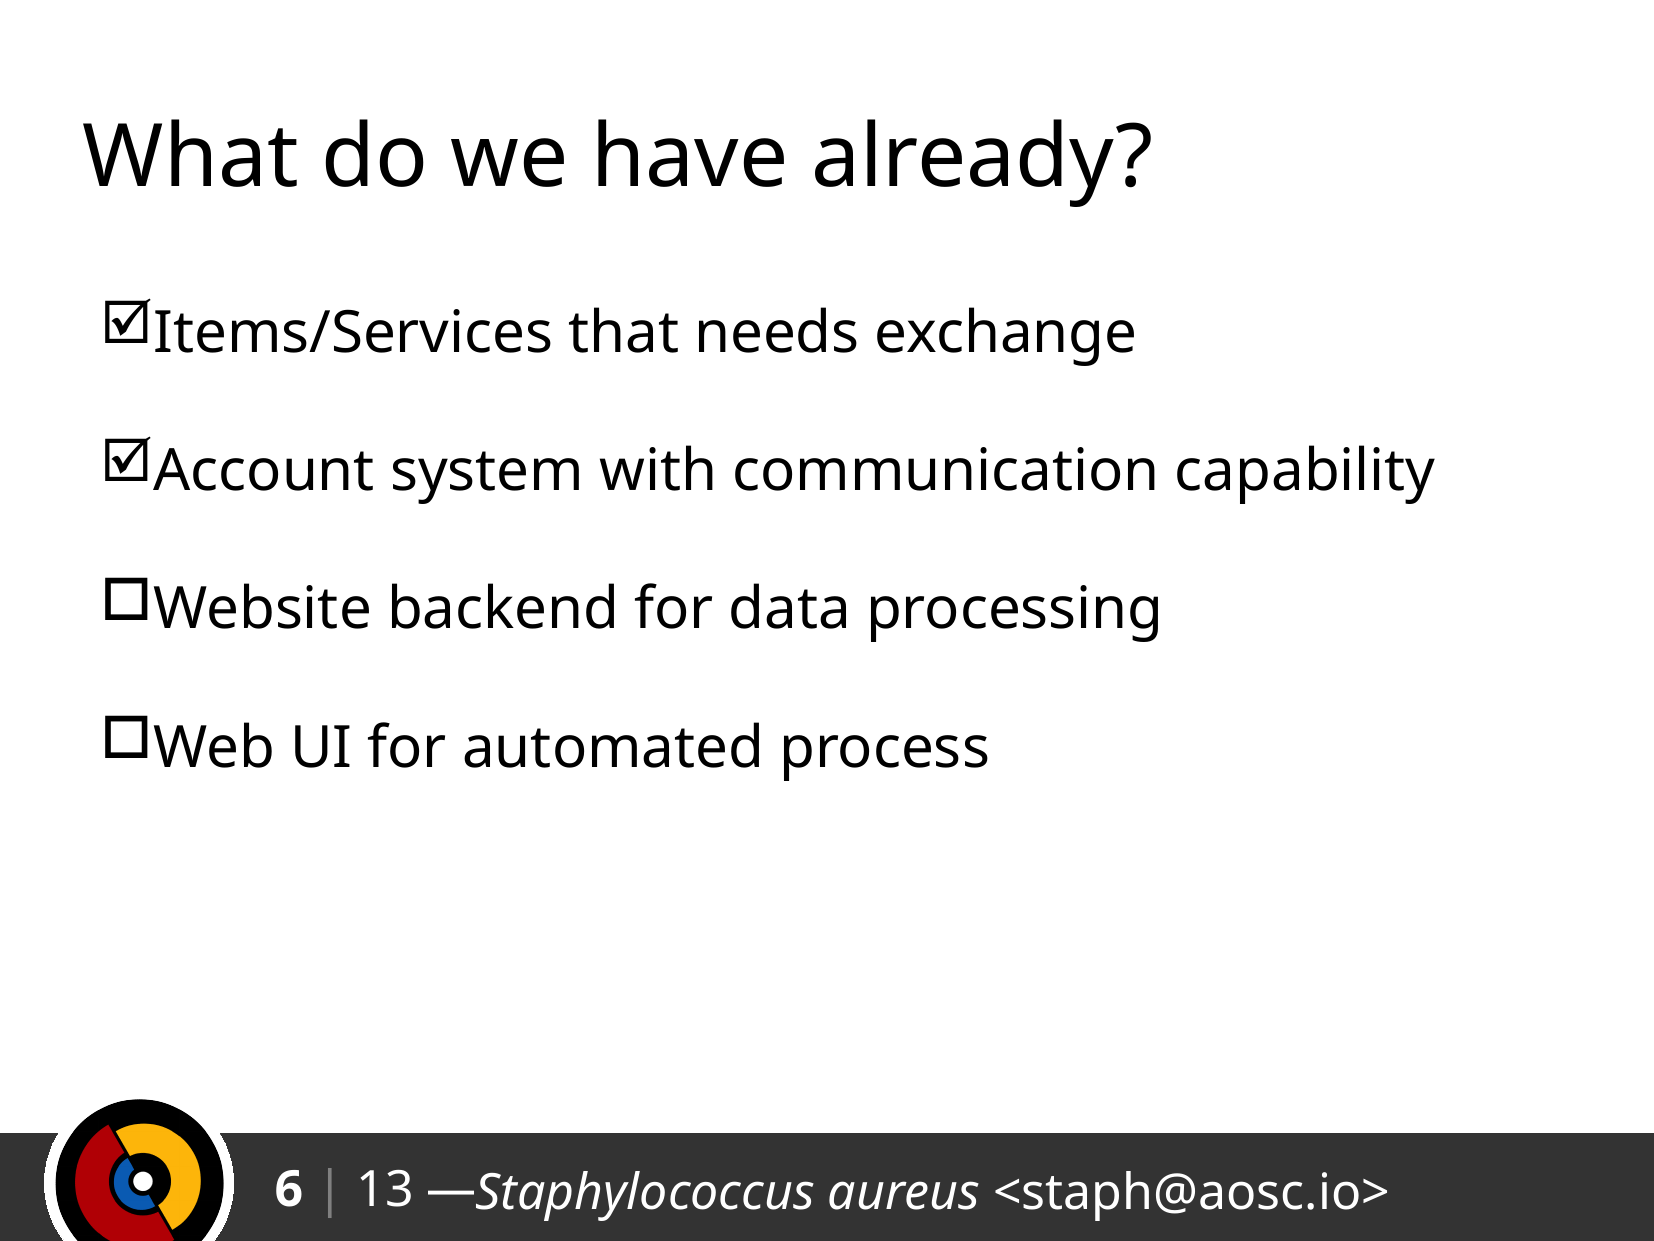

# What do we have already?
Items/Services that needs exchange
Account system with communication capability
Website backend for data processing
Web UI for automated process